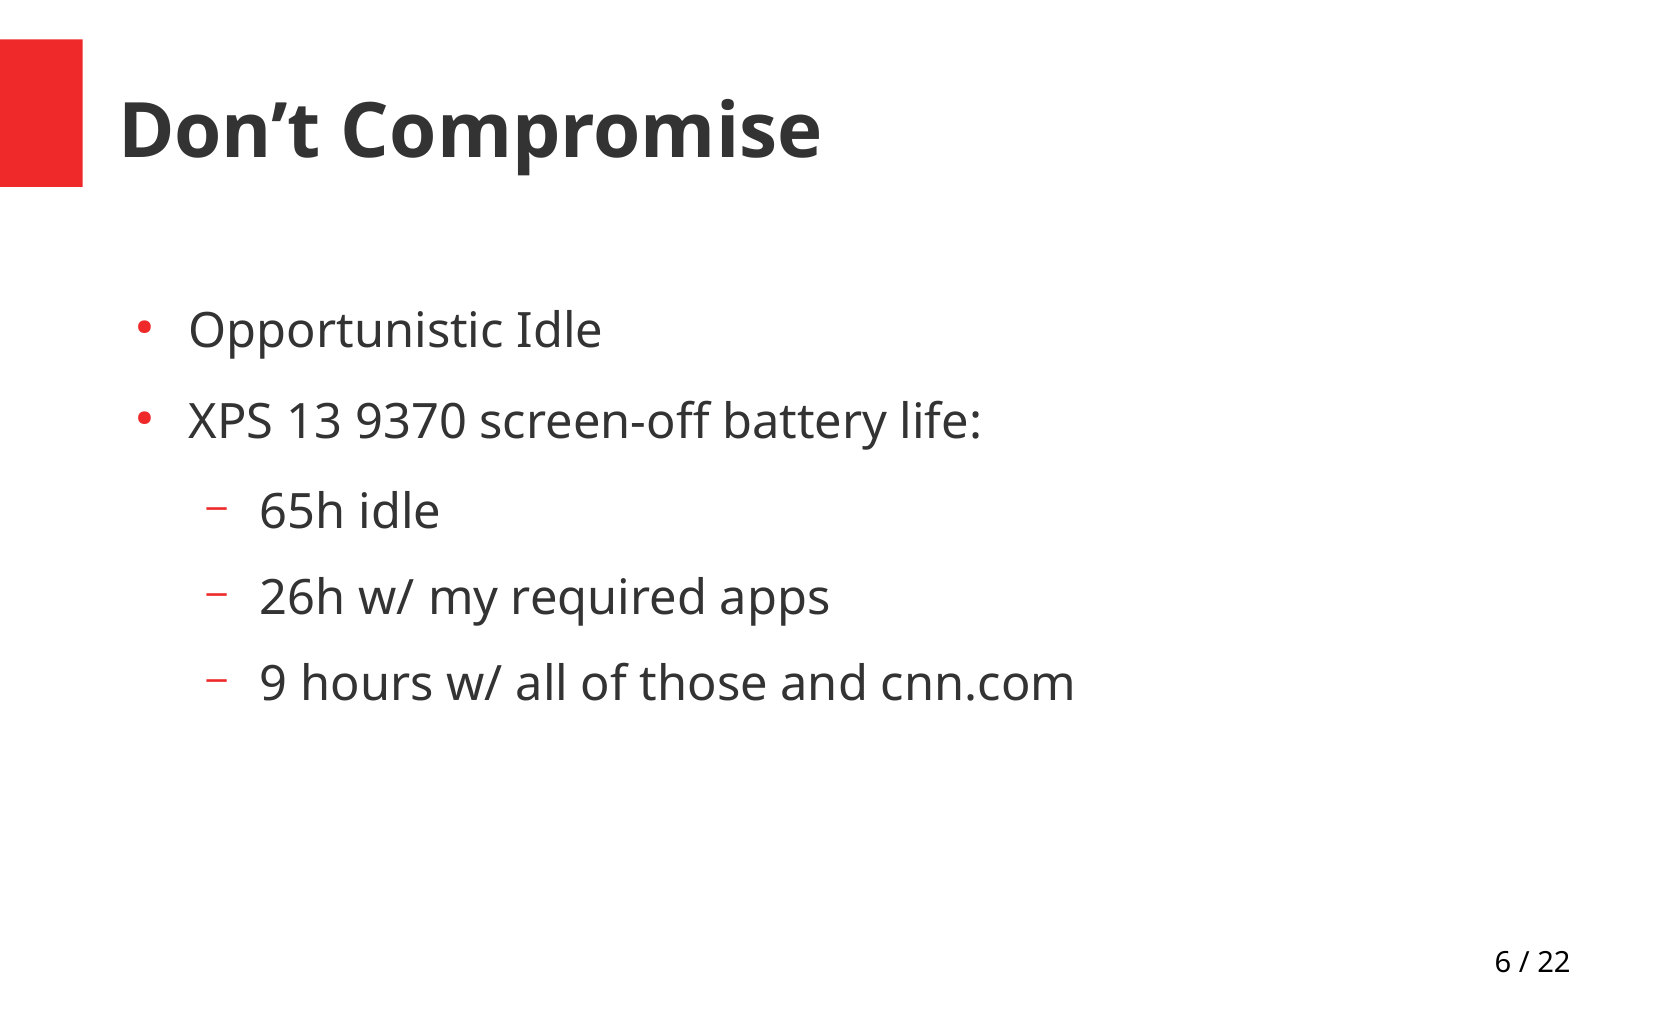

# Don’t Compromise
Opportunistic Idle
XPS 13 9370 screen-off battery life:
65h idle
26h w/ my required apps
9 hours w/ all of those and cnn.com
6